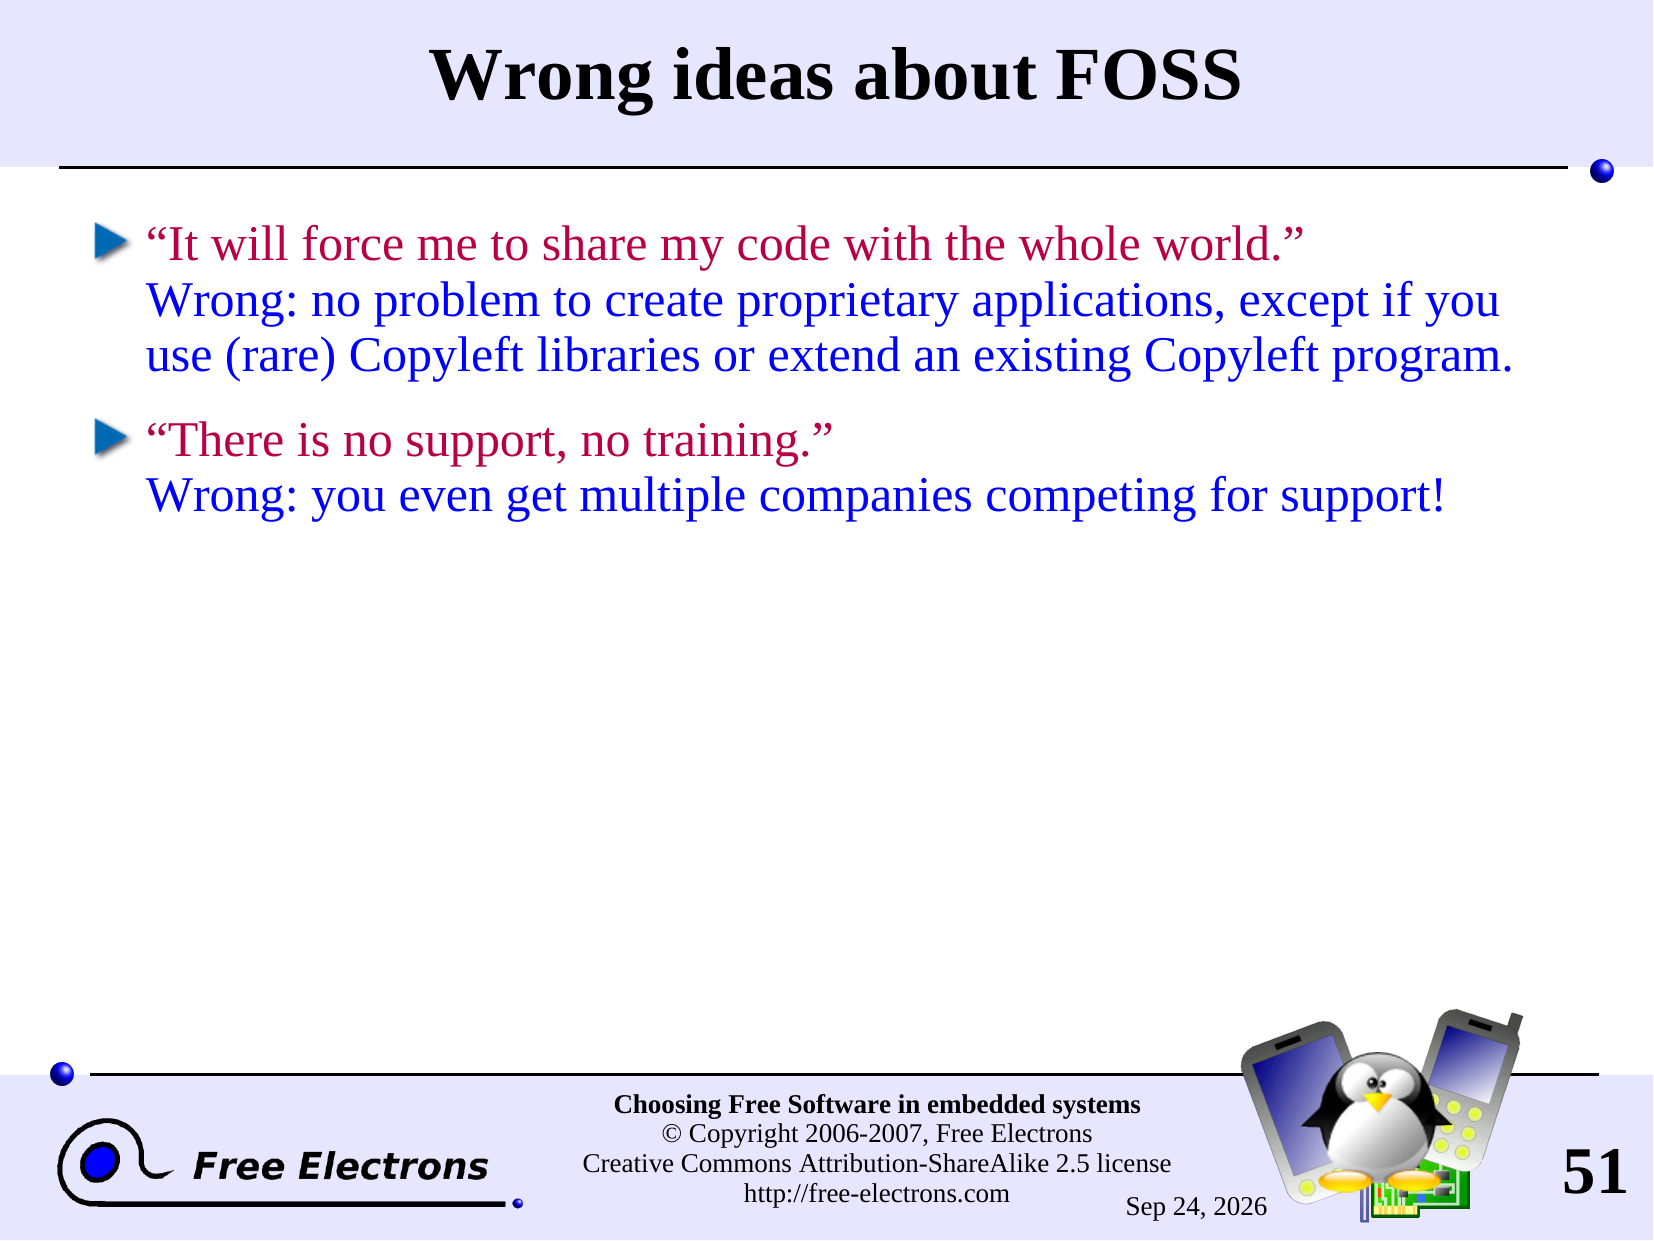

# Wrong ideas about FOSS
“It will force me to share my code with the whole world.”
Wrong: no problem to create proprietary applications, except if you use (rare) Copyleft libraries or extend an existing Copyleft program.
“There is no support, no training.”
Wrong: you even get multiple companies competing for support!